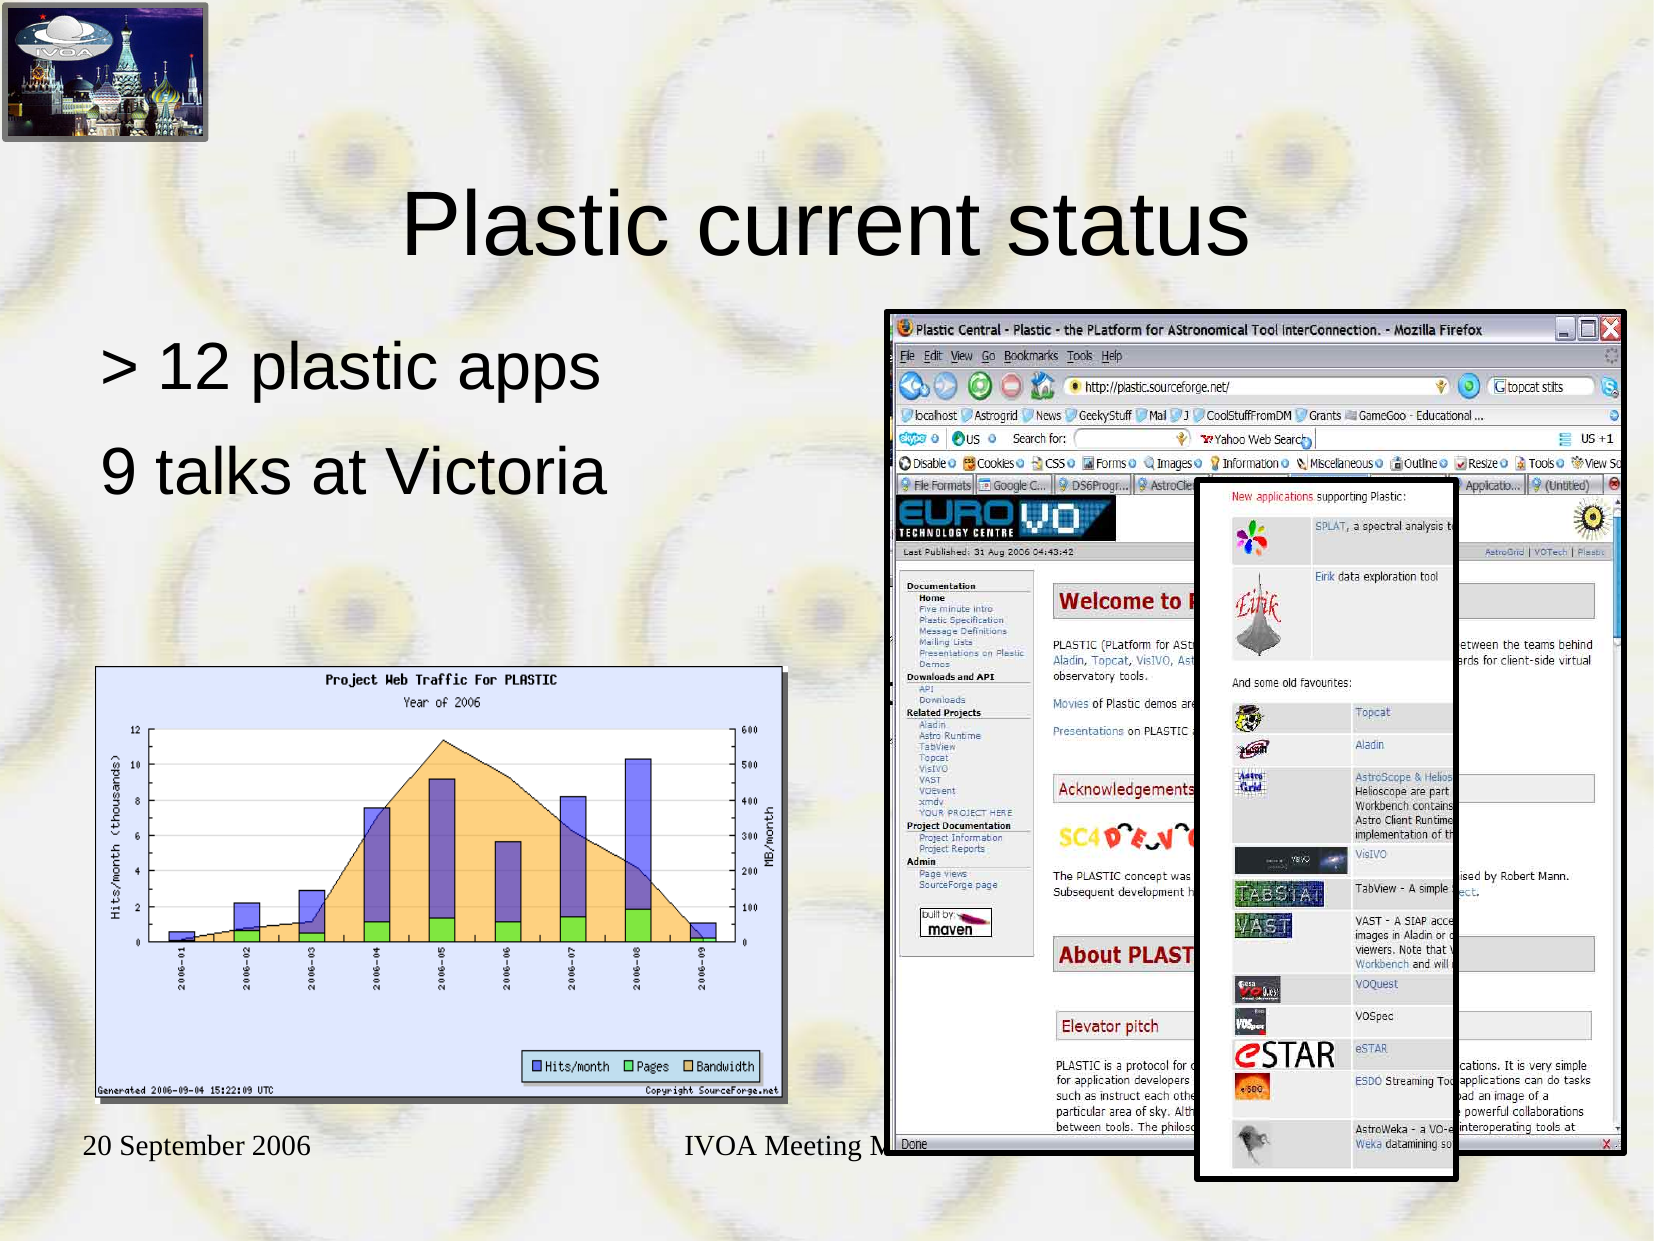

# Plastic current status
> 12 plastic apps
9 talks at Victoria